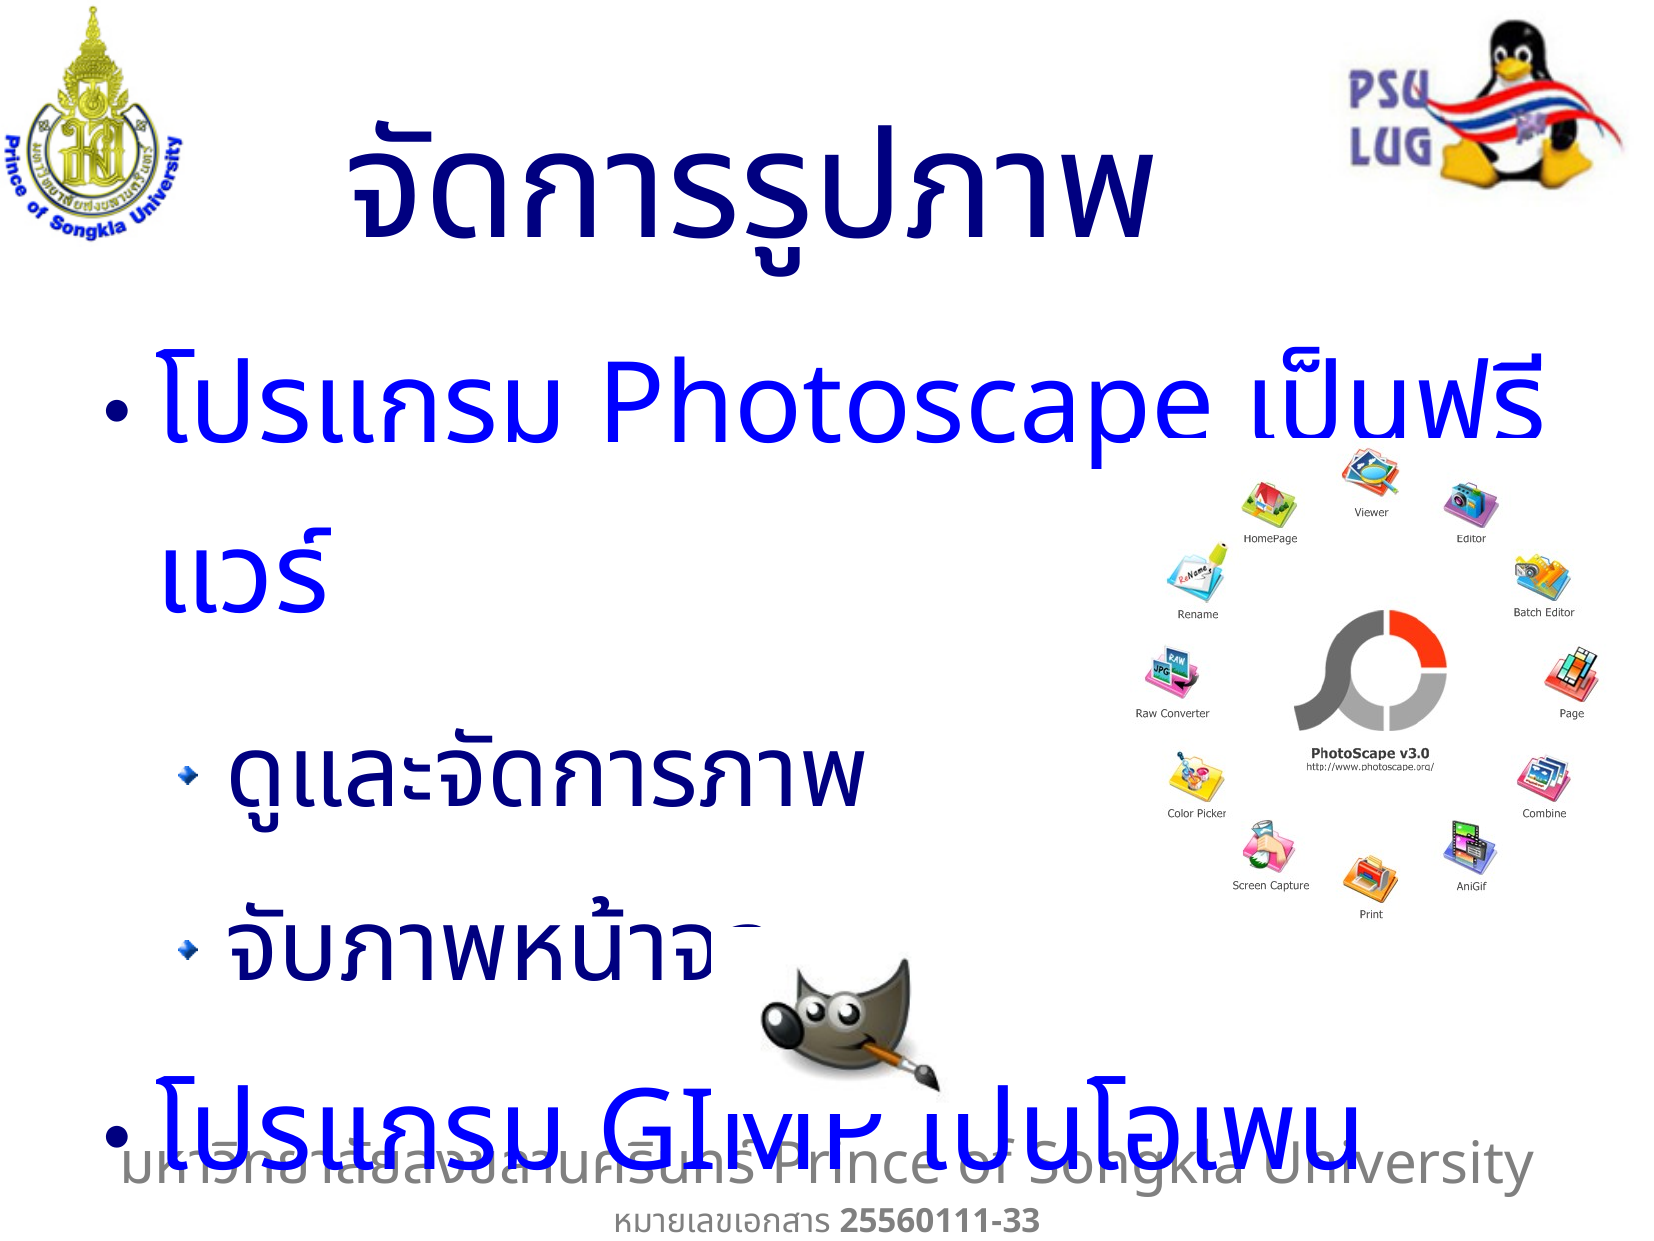

# จัดการรูปภาพ
โปรแกรม Photoscape เป็นฟรีแวร์
ดูและจัดการภาพ
จับภาพหน้าจอ
โปรแกรม GIMP เป็นโอเพนซอร์ส
ปรับแต่งรูปภาพ